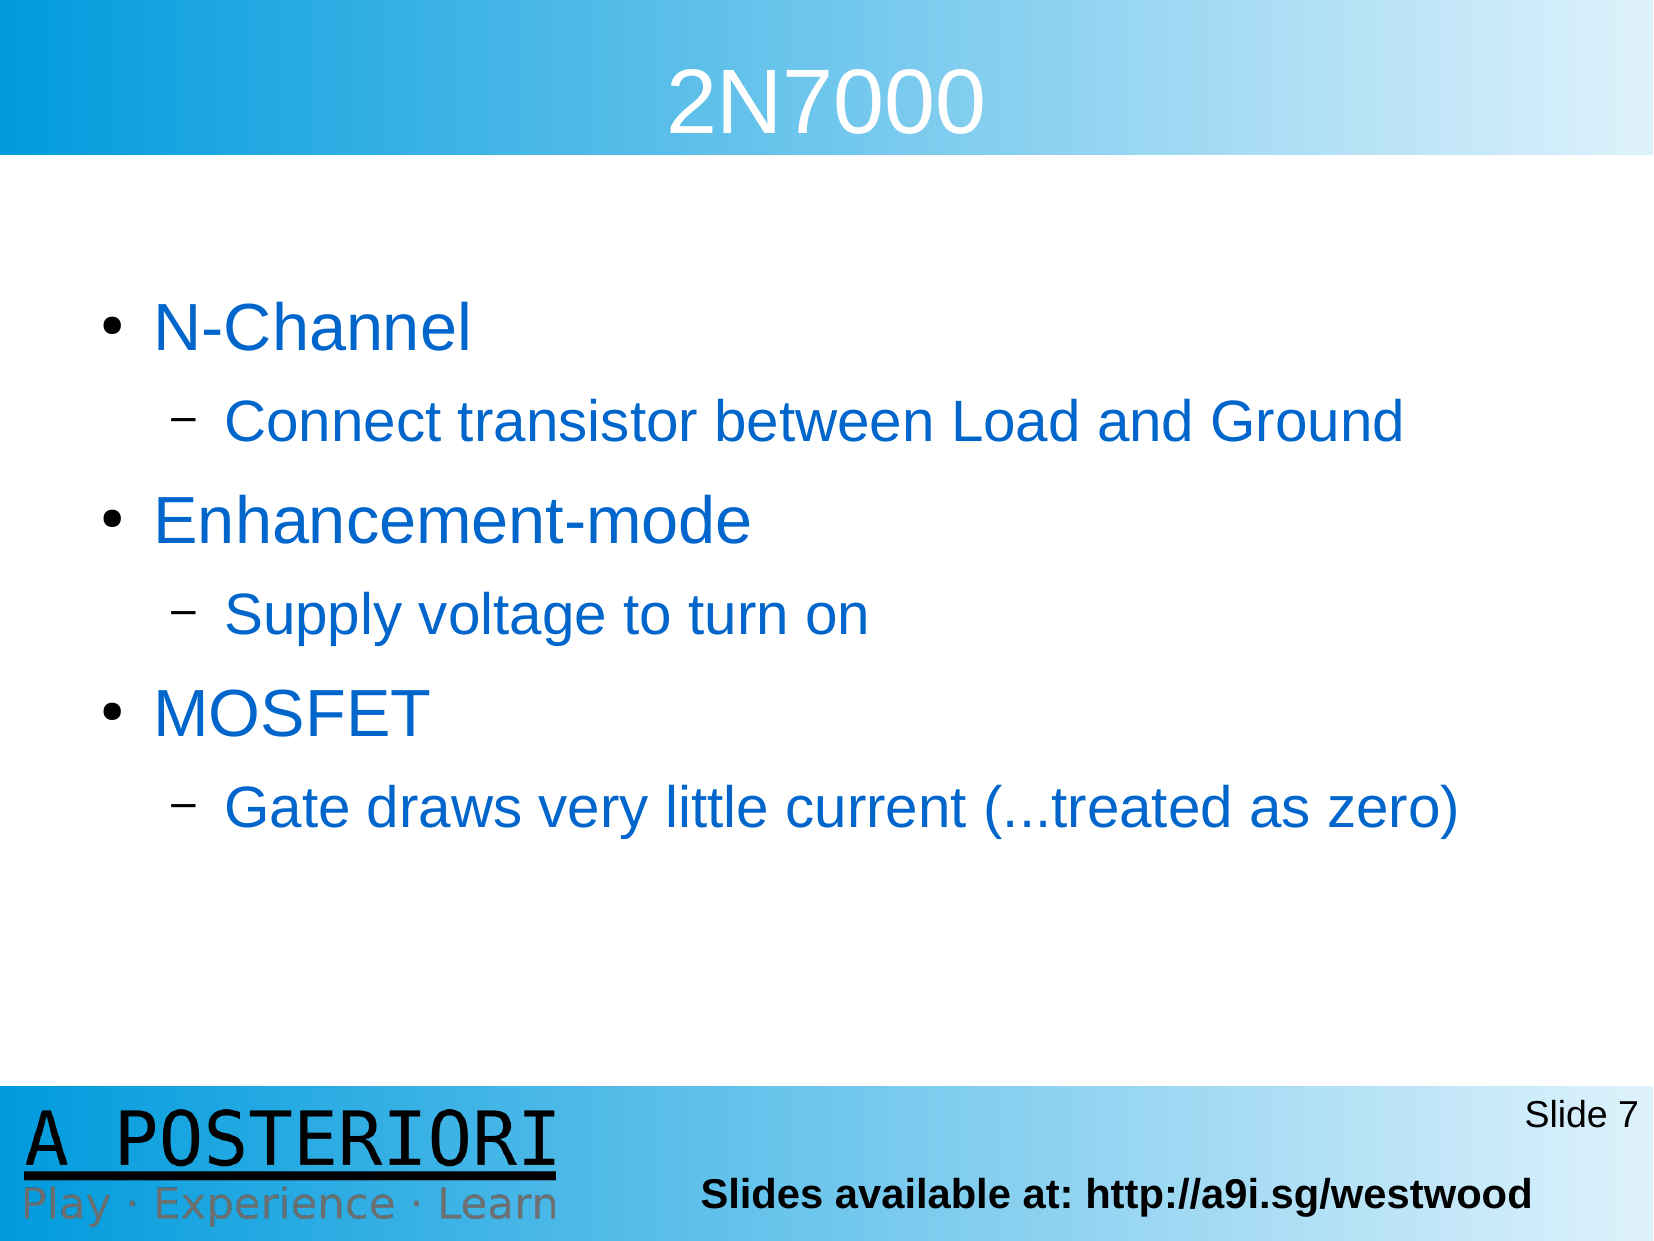

# 2N7000
N-Channel
Connect transistor between Load and Ground
Enhancement-mode
Supply voltage to turn on
MOSFET
Gate draws very little current (...treated as zero)